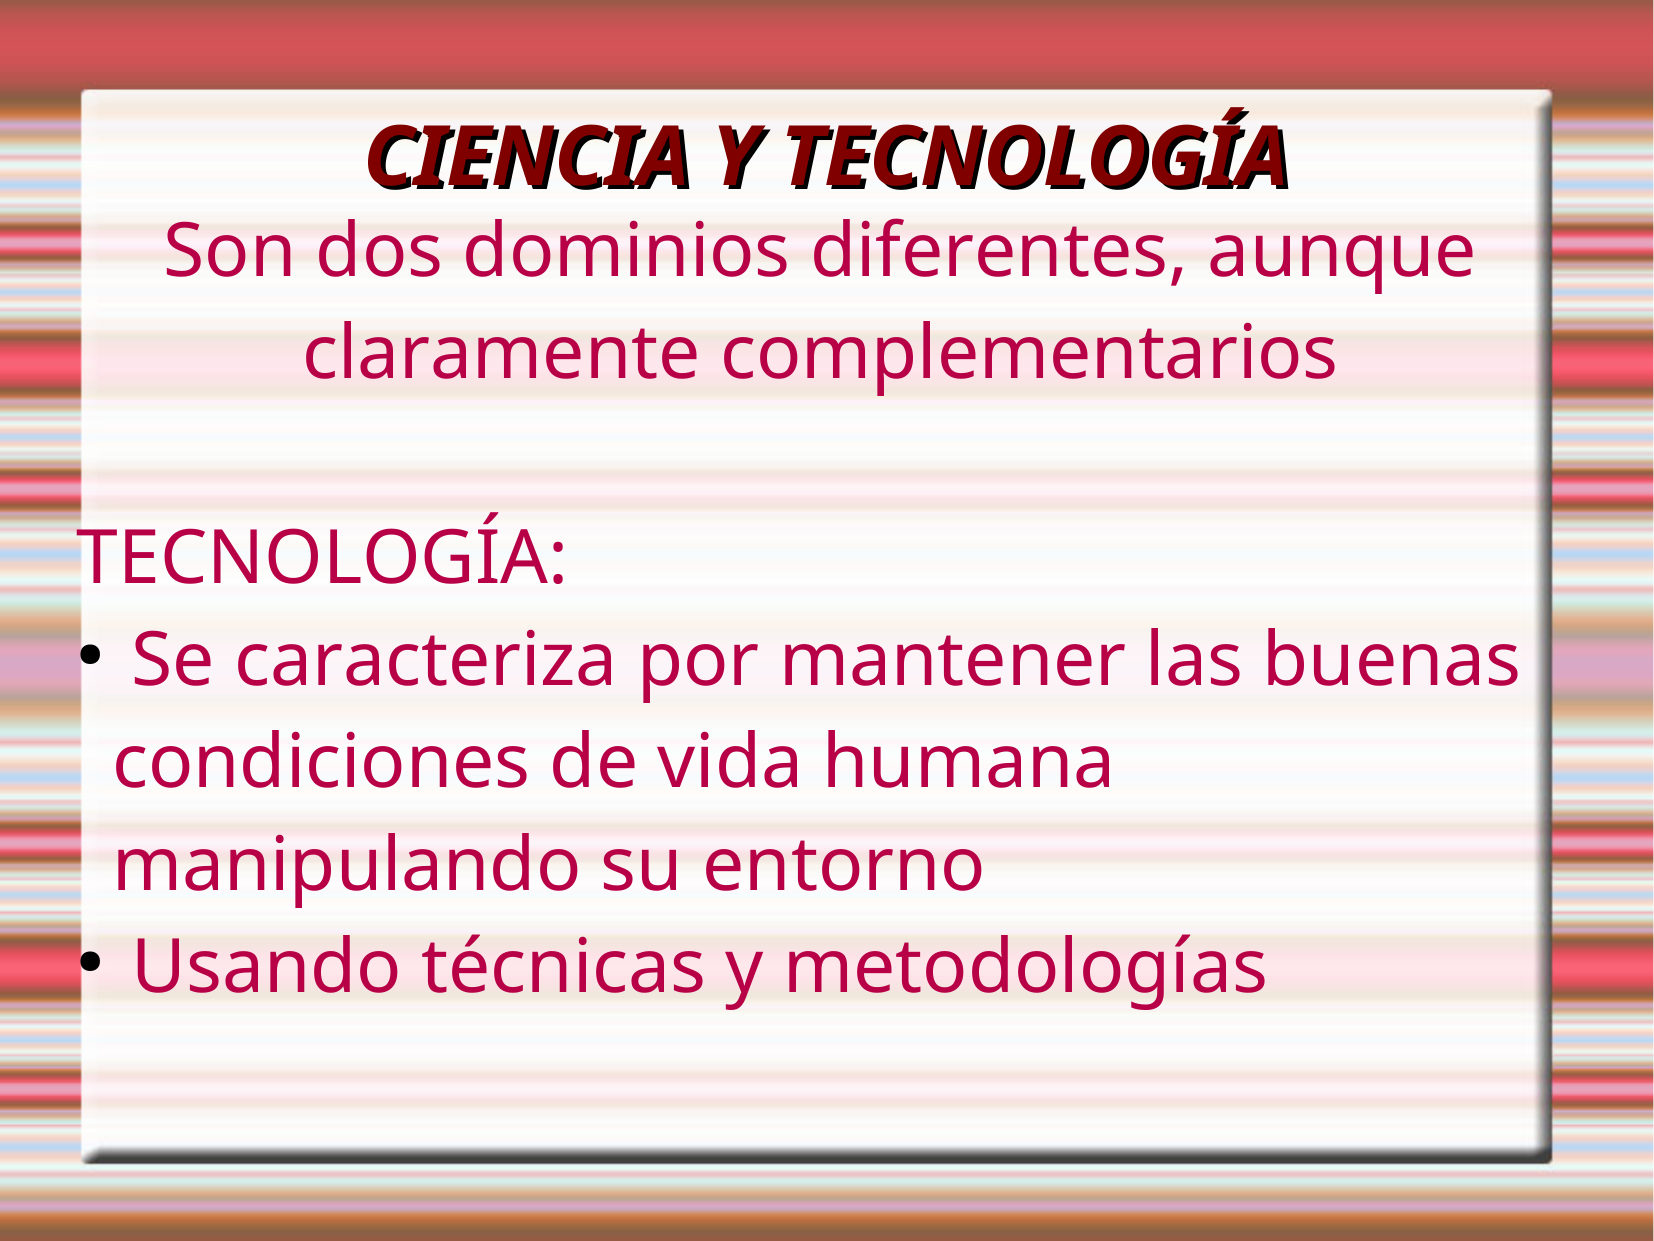

# CIENCIA Y TECNOLOGÍA
Son dos dominios diferentes, aunque claramente complementarios
TECNOLOGÍA:
 Se caracteriza por mantener las buenas condiciones de vida humana manipulando su entorno
 Usando técnicas y metodologías